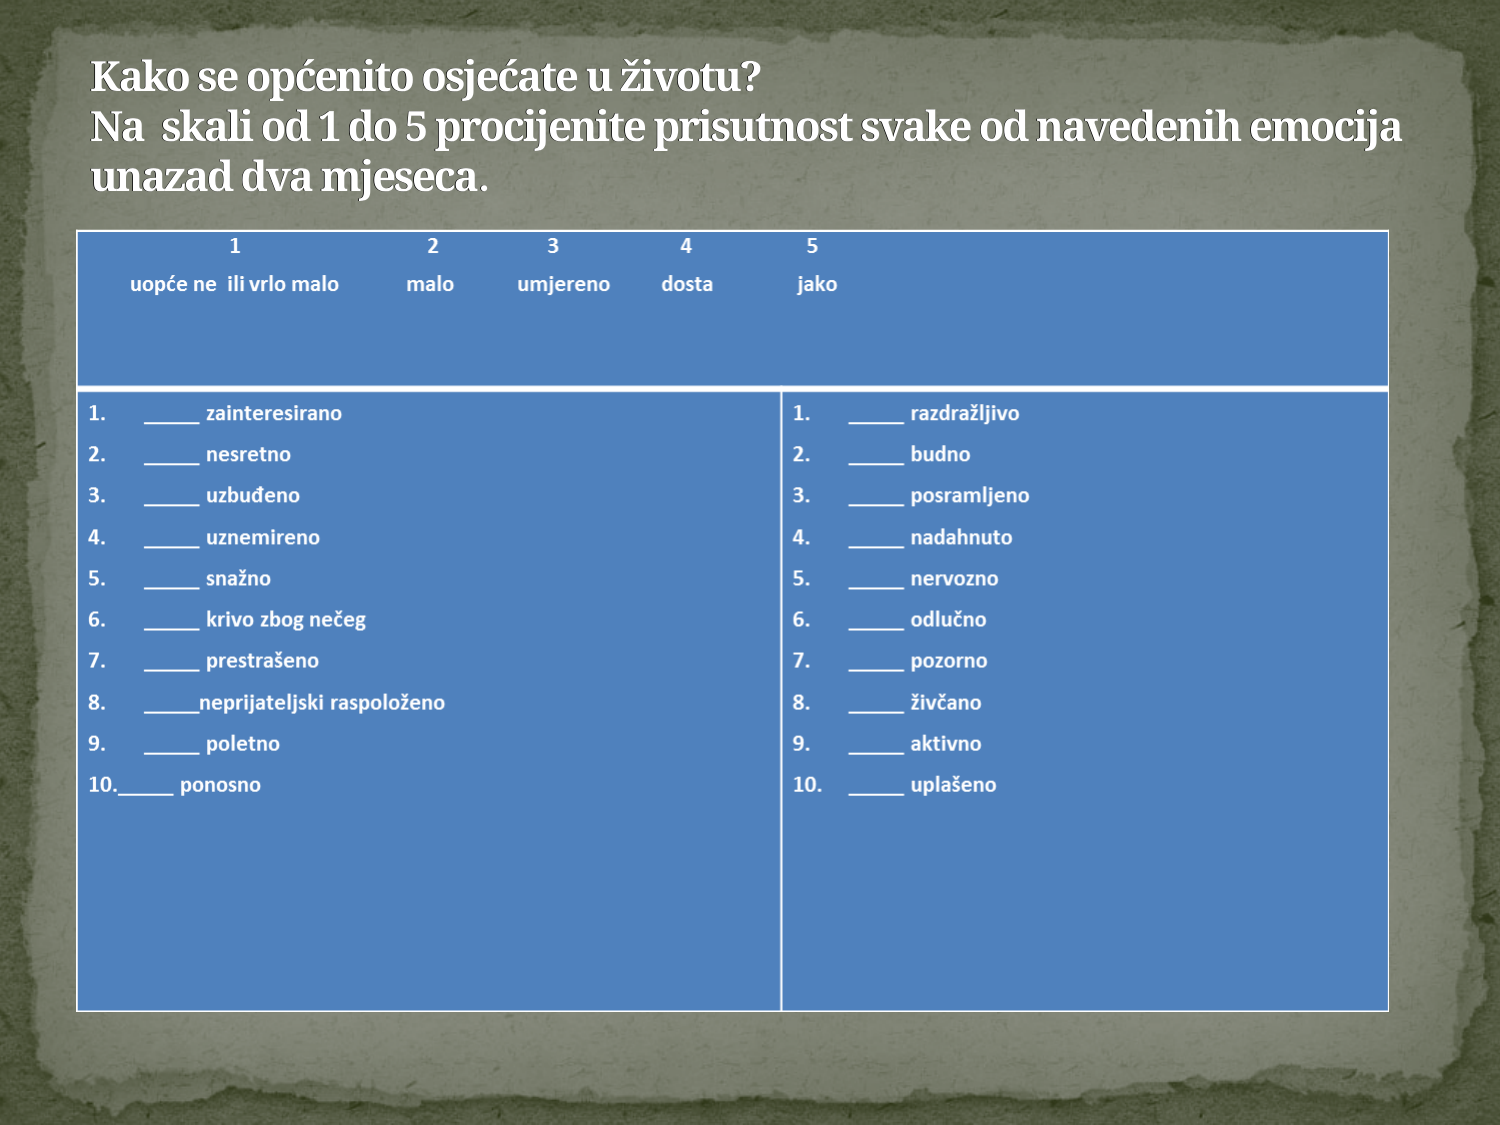

# Kako se općenito osjećate u životu? Na skali od 1 do 5 procijenite prisutnost svake od navedenih emocija unazad dva mjeseca.